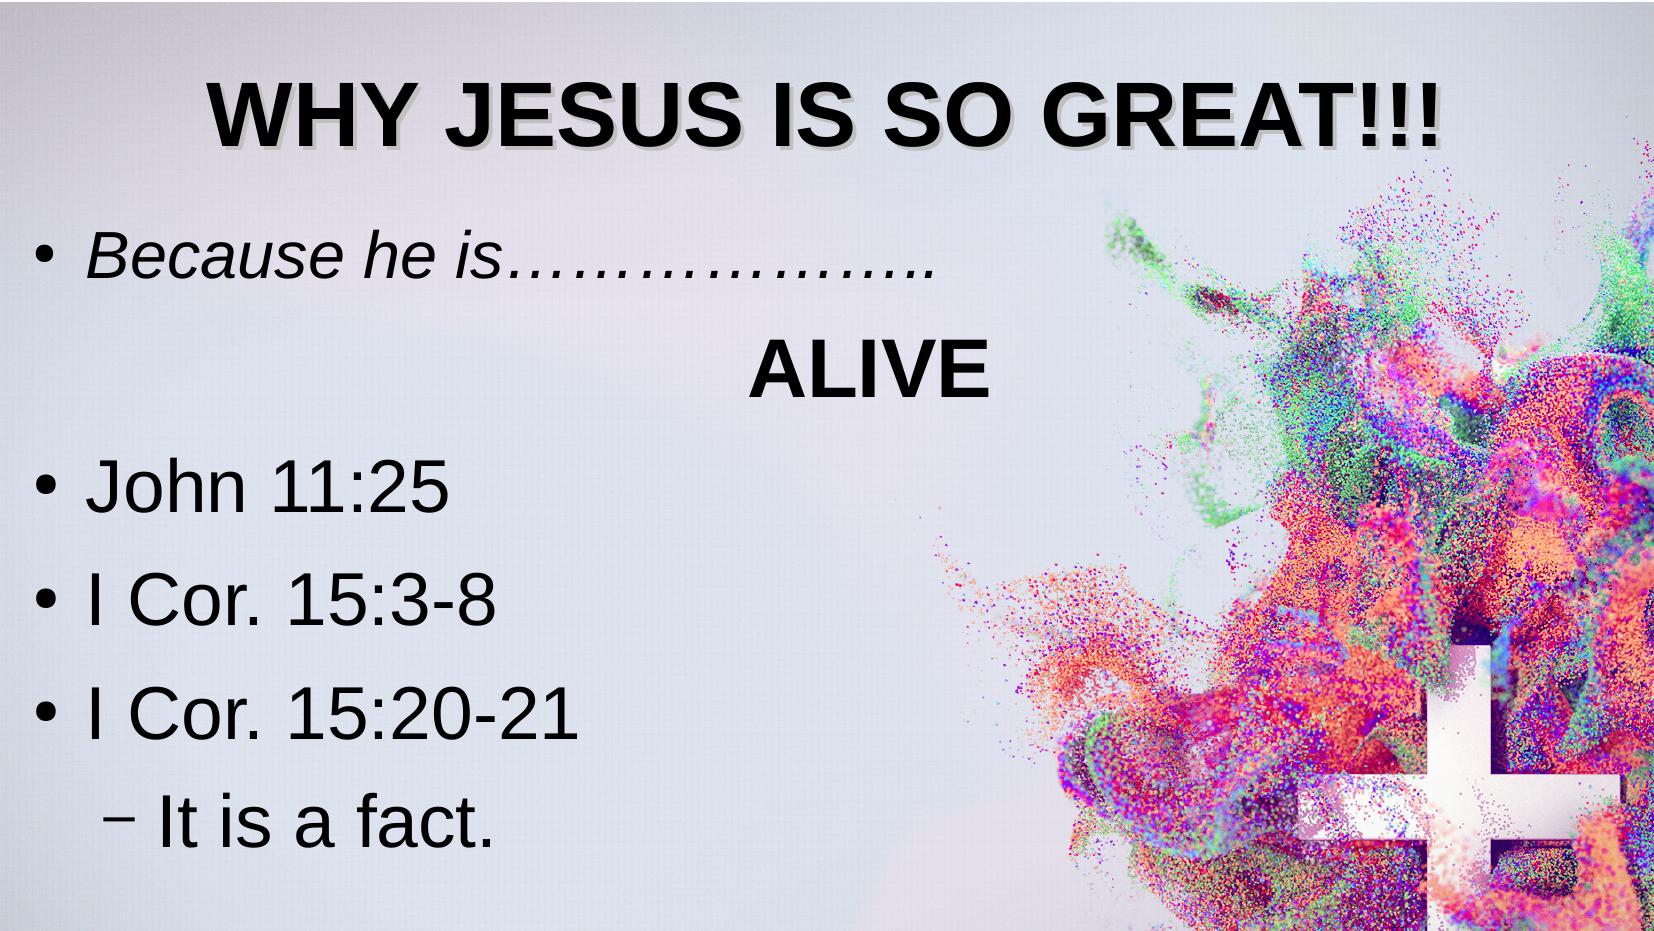

# WHY JESUS IS SO GREAT!!!
Because he is………………..
ALIVE
John 11:25
I Cor. 15:3-8
I Cor. 15:20-21
It is a fact.